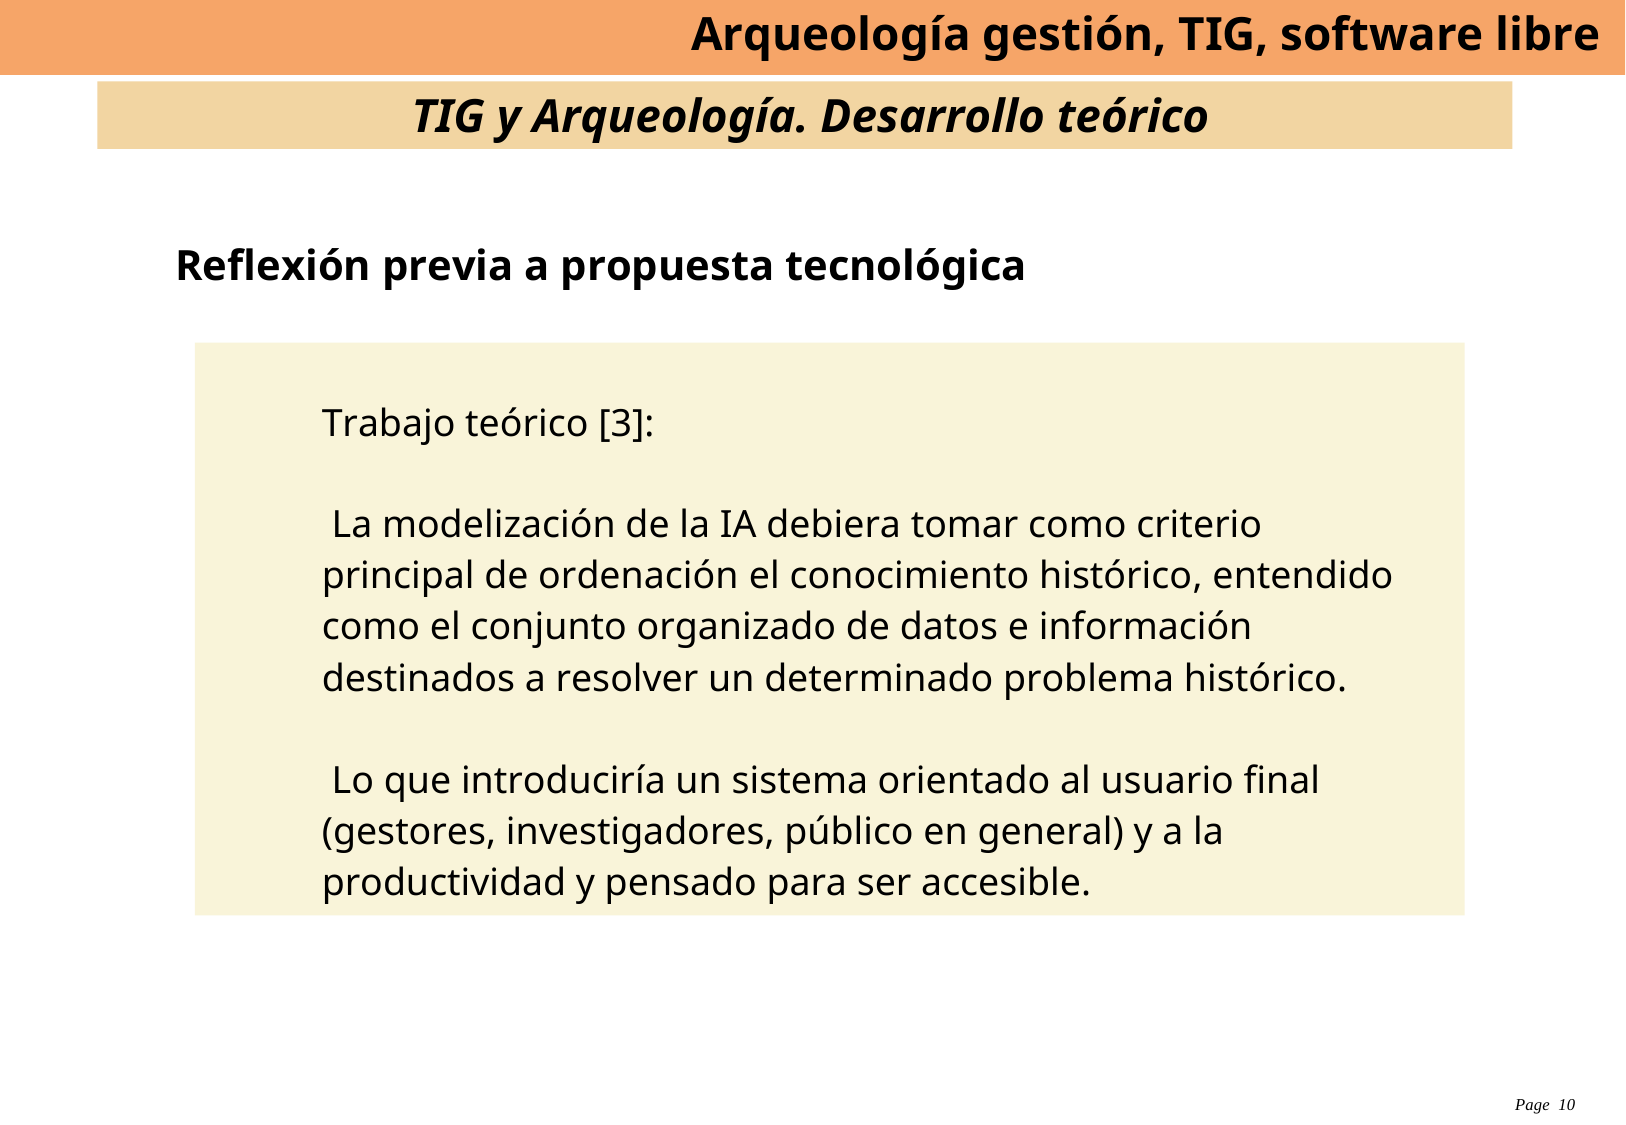

Arqueología gestión, TIG, software libre
 TIG y Arqueología. Desarrollo teórico
Reflexión previa a propuesta tecnológica
Trabajo teórico [3]:
 La modelización de la IA debiera tomar como criterio principal de ordenación el conocimiento histórico, entendido como el conjunto organizado de datos e información destinados a resolver un determinado problema histórico.
 Lo que introduciría un sistema orientado al usuario final (gestores, investigadores, público en general) y a la productividad y pensado para ser accesible.